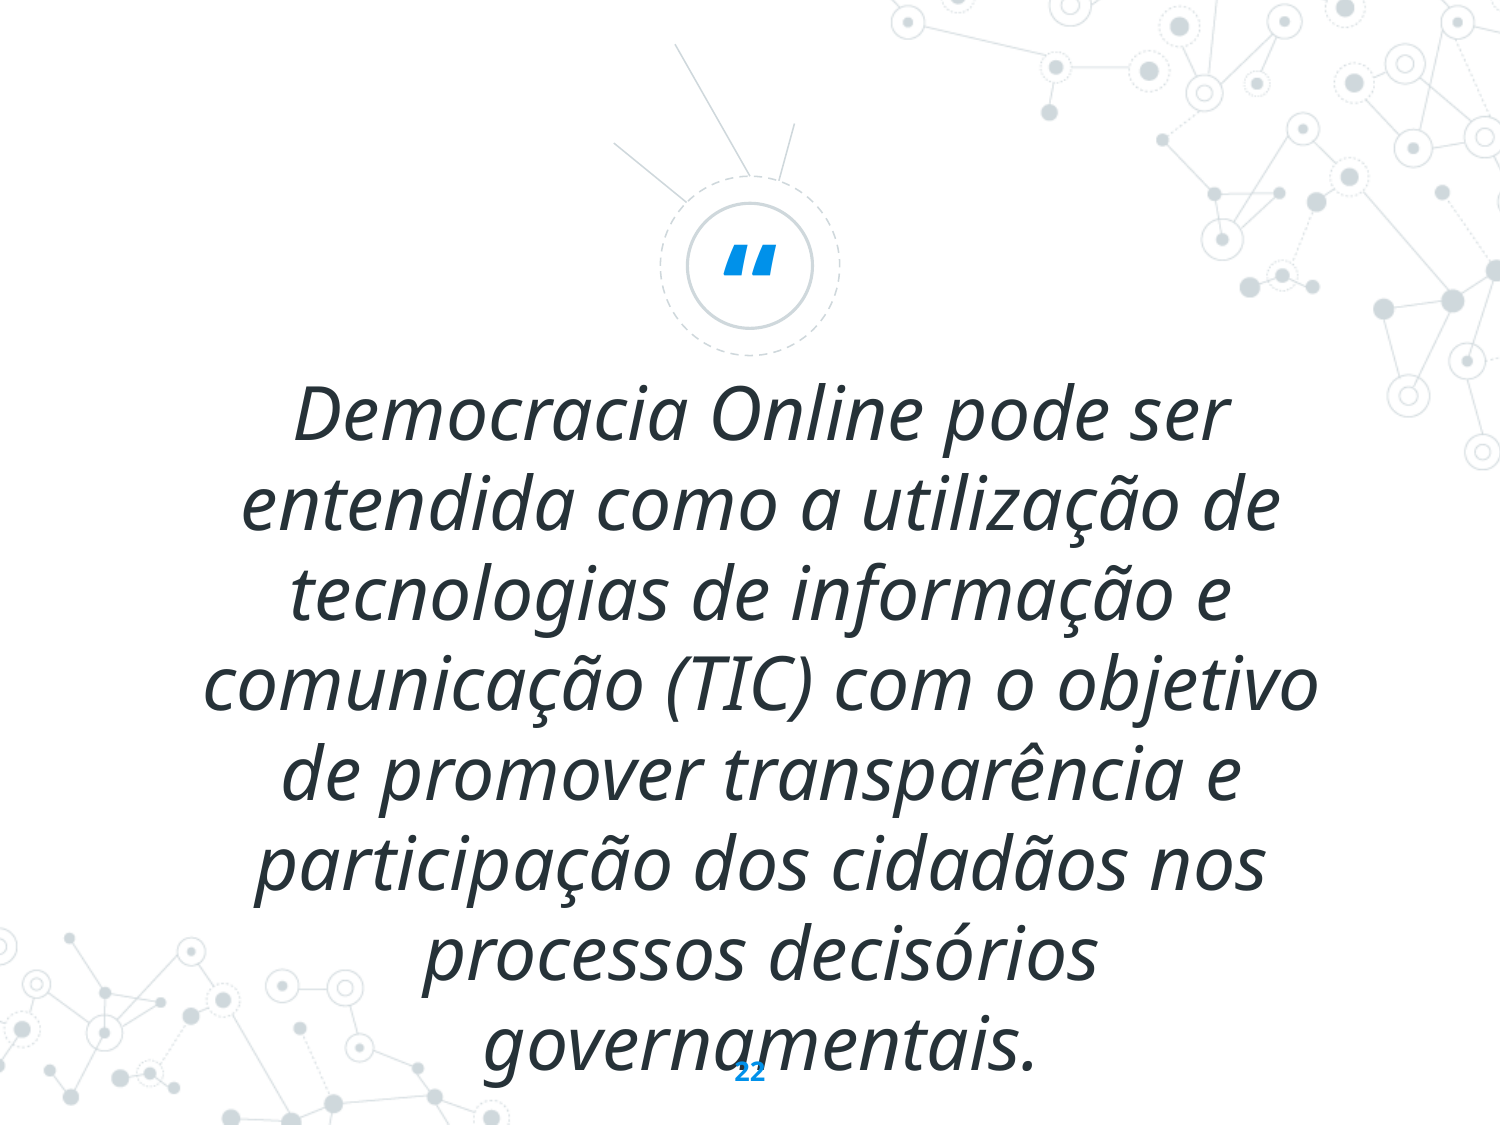

# Democracia Online pode ser entendida como a utilização de tecnologias de informação e comunicação (TIC) com o objetivo de promover transparência e participação dos cidadãos nos processos decisórios governamentais.